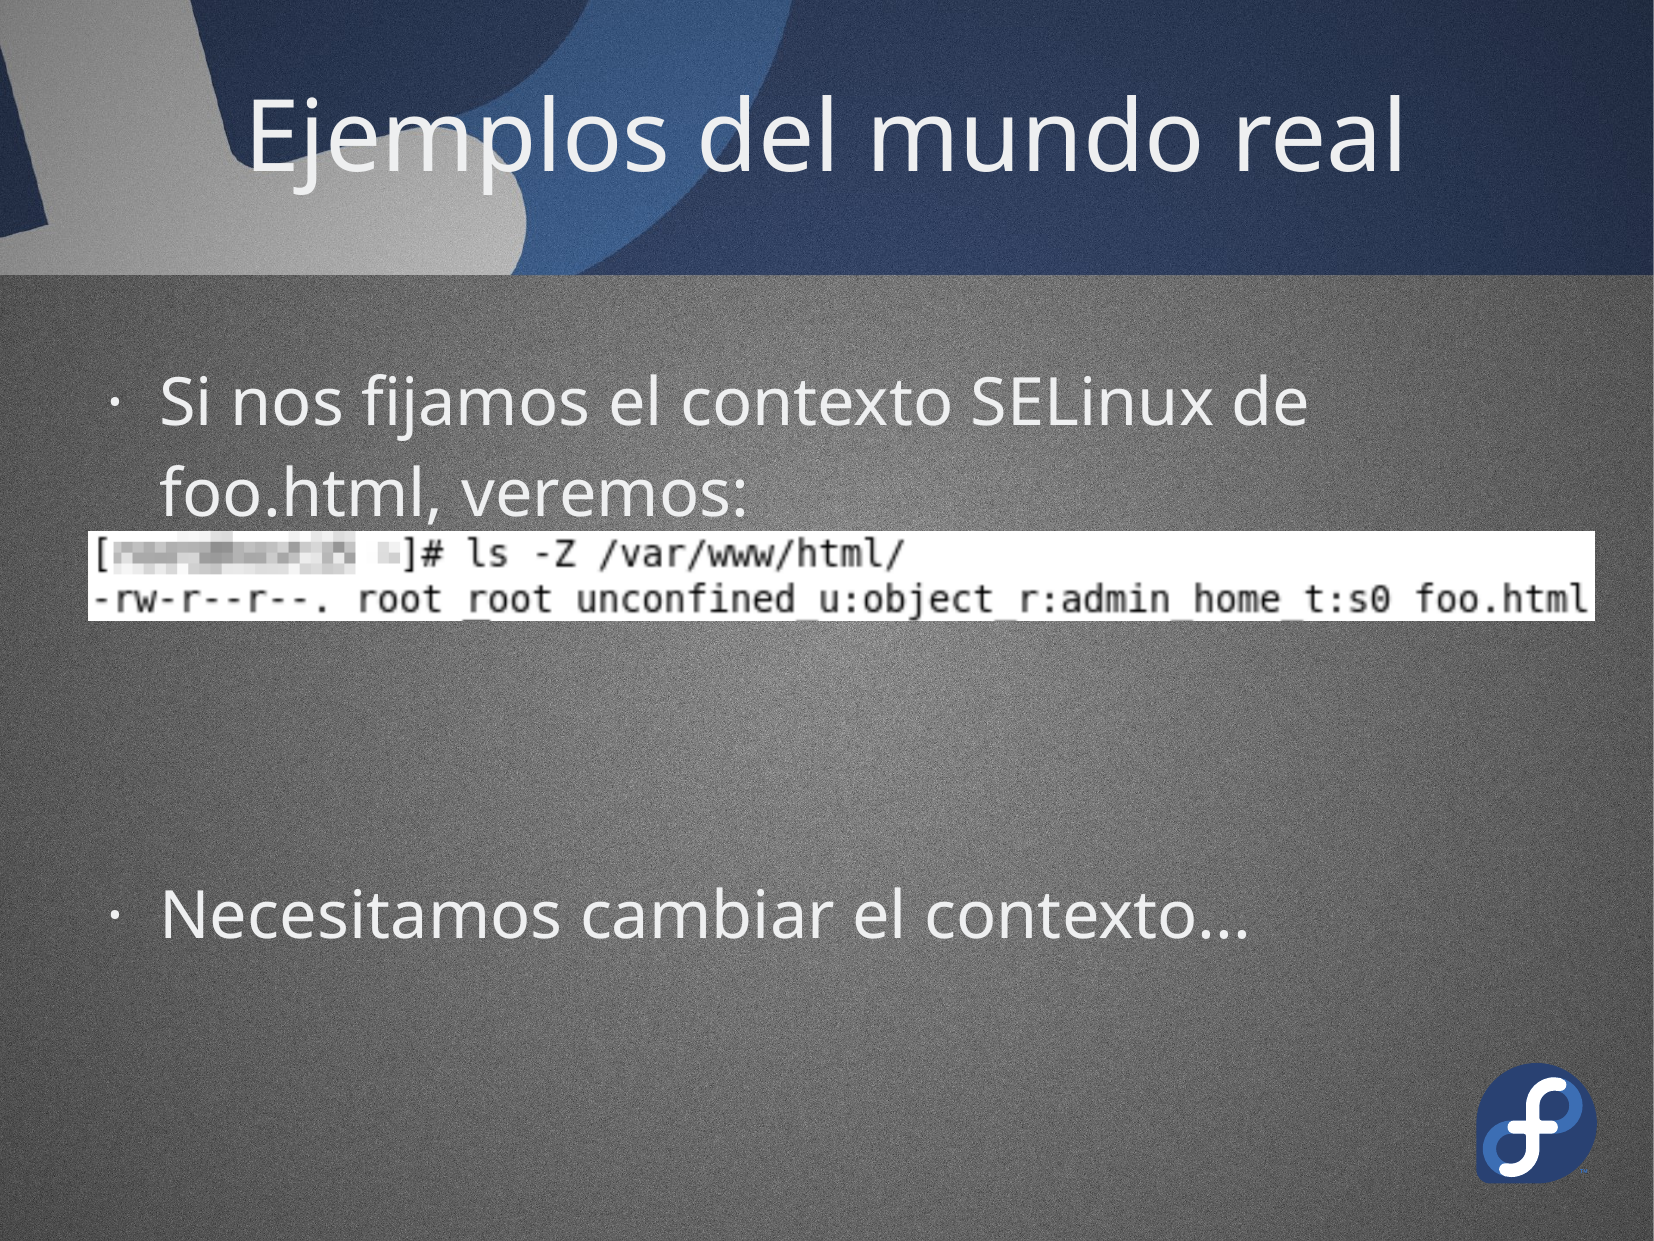

# Ejemplos del mundo real
Si nos fijamos el contexto SELinux de foo.html, veremos:
Necesitamos cambiar el contexto...